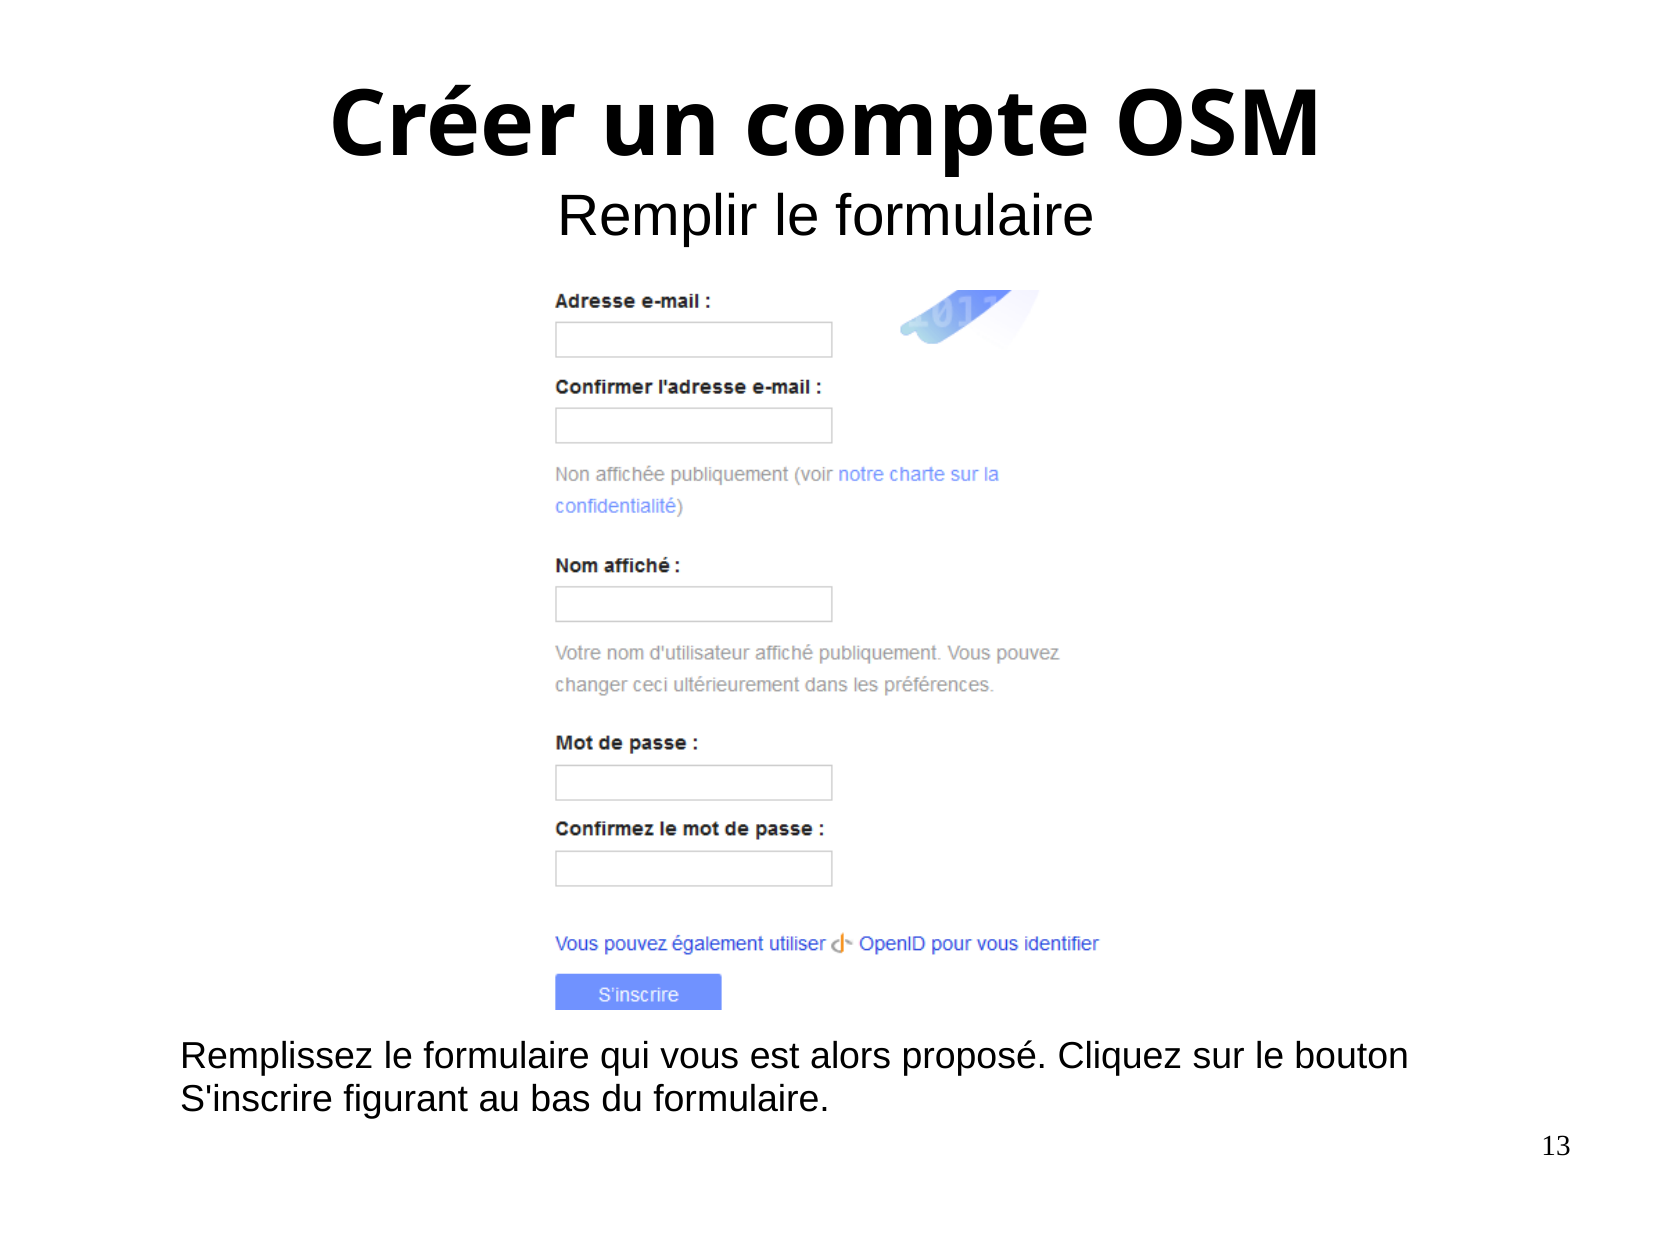

# Créer un compte OSM Remplir le formulaire
Remplissez le formulaire qui vous est alors proposé. Cliquez sur le bouton S'inscrire figurant au bas du formulaire.
13